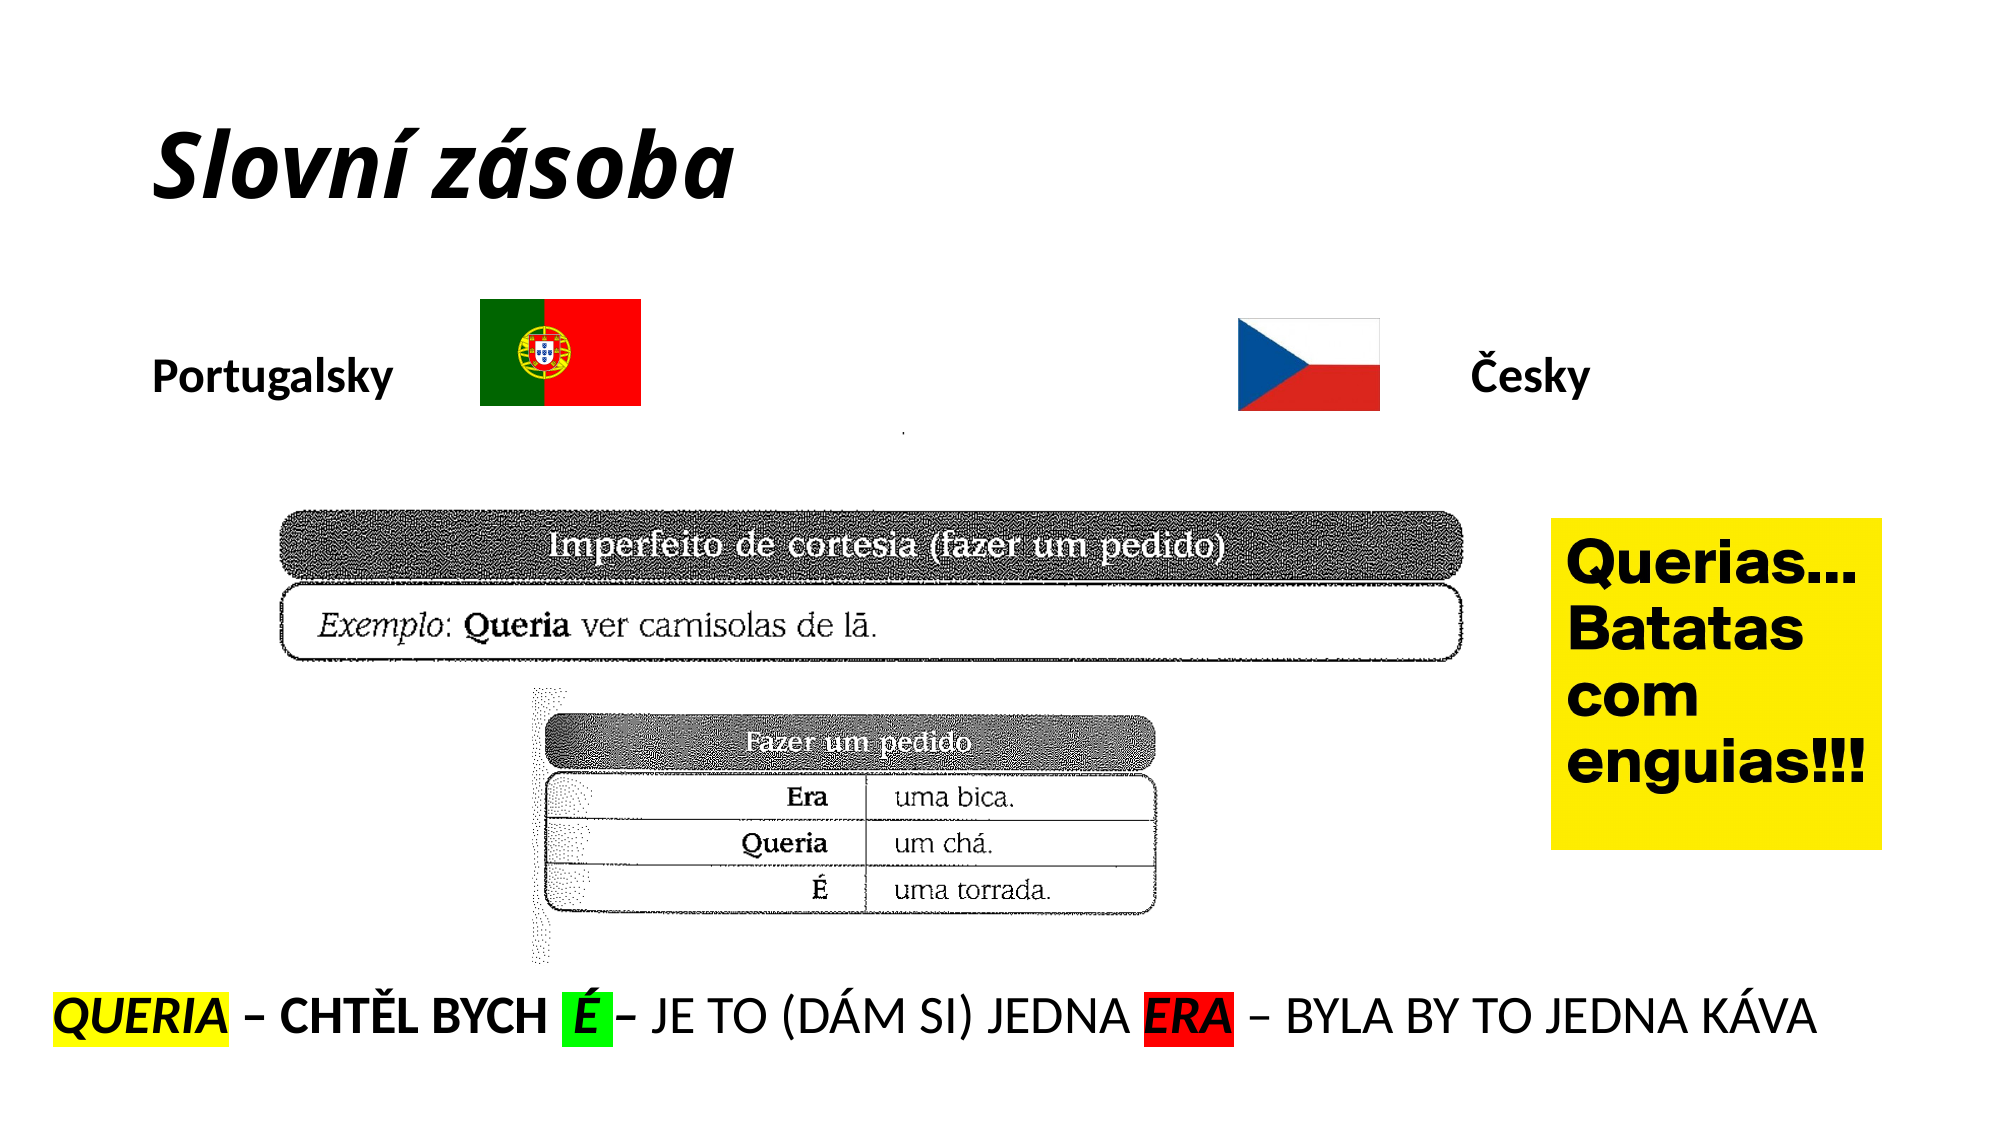

# Slovní zásoba
Portugalsky
Česky
QUERIA – CHTĚL BYCH É – JE TO (DÁM SI) JEDNA ERA – BYLA BY TO JEDNA KÁVA